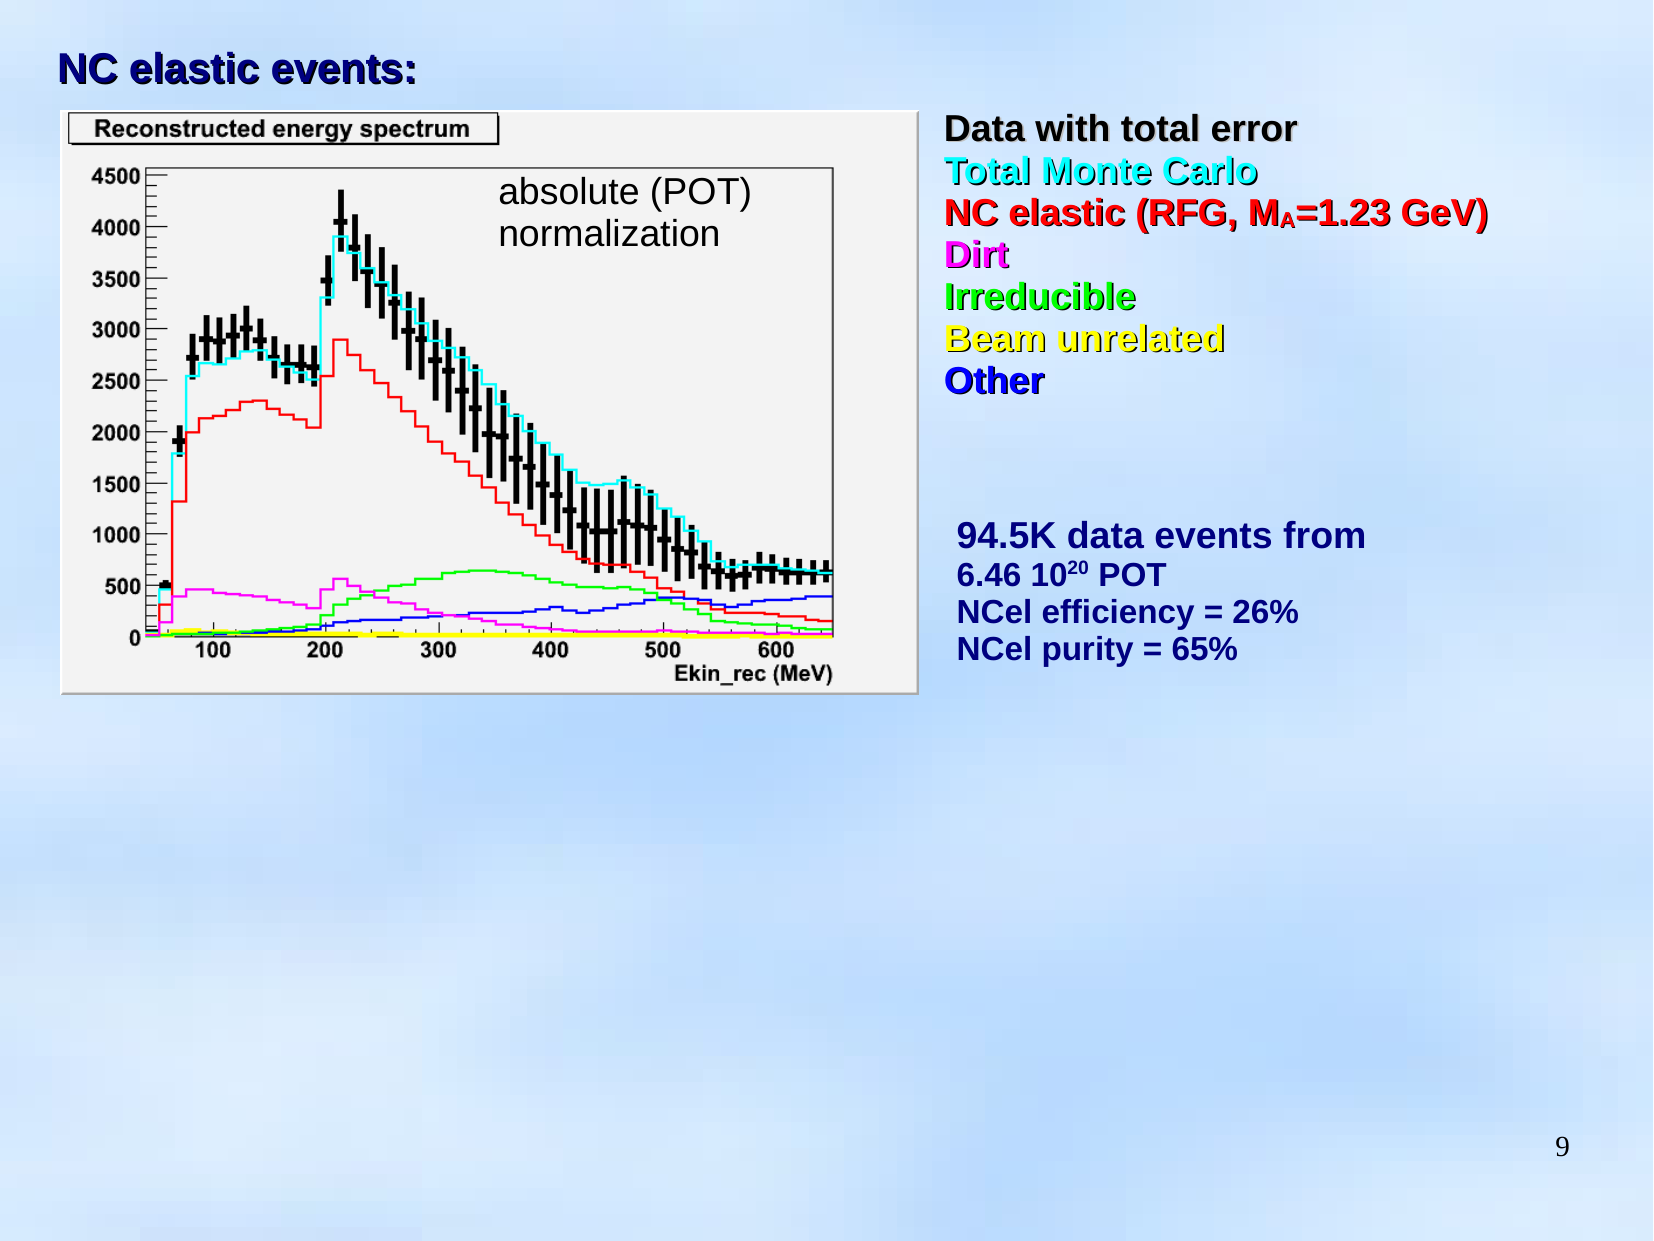

NC elastic events:
Data with total error
Total Monte Carlo
NC elastic (RFG, MA=1.23 GeV)
Dirt
Irreducible
Beam unrelated
Other
absolute (POT) normalization
94.5K data events from
6.46 1020 POT
NCel efficiency = 26%
NCel purity = 65%
9